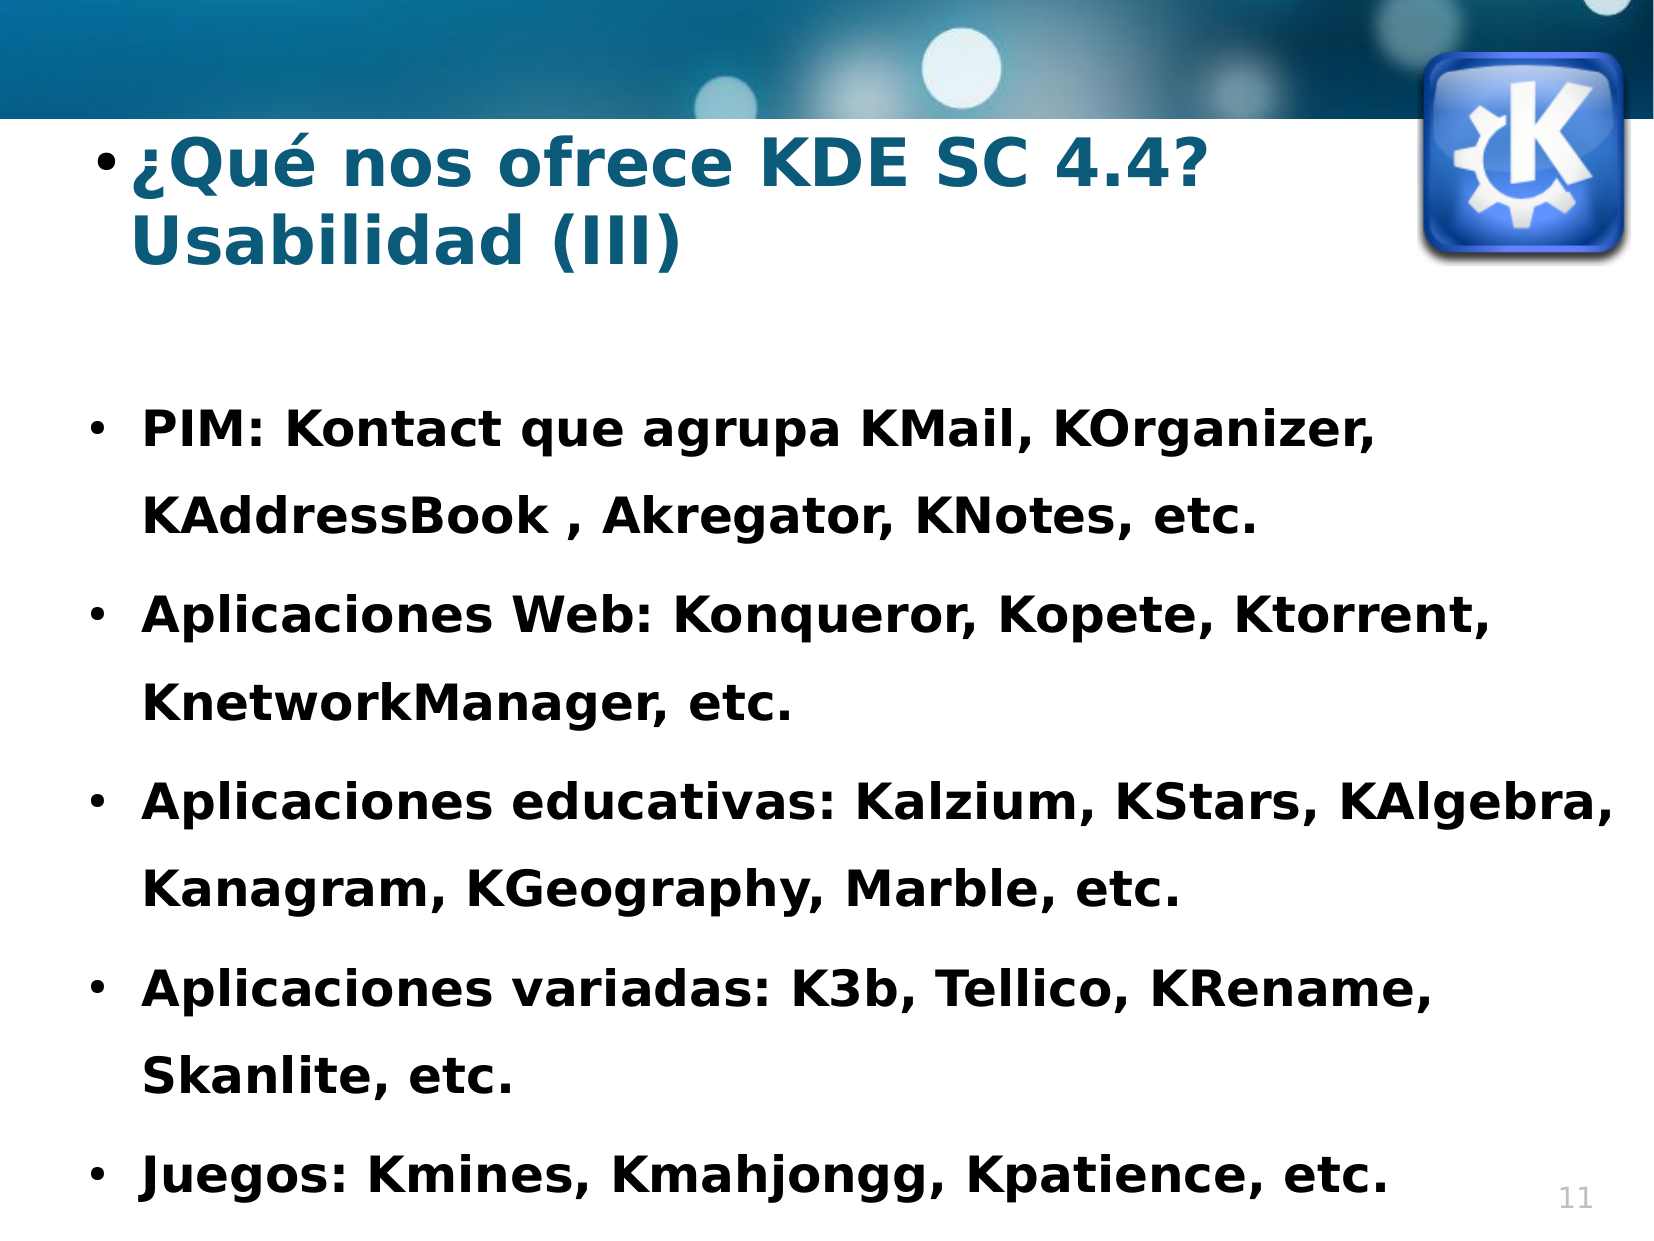

# ¿Qué nos ofrece KDE SC 4.4? Usabilidad (III)
PIM: Kontact que agrupa KMail, KOrganizer, KAddressBook , Akregator, KNotes, etc.
Aplicaciones Web: Konqueror, Kopete, Ktorrent, KnetworkManager, etc.
Aplicaciones educativas: Kalzium, KStars, KAlgebra, Kanagram, KGeography, Marble, etc.
Aplicaciones variadas: K3b, Tellico, KRename, Skanlite, etc.
Juegos: Kmines, Kmahjongg, Kpatience, etc.
11